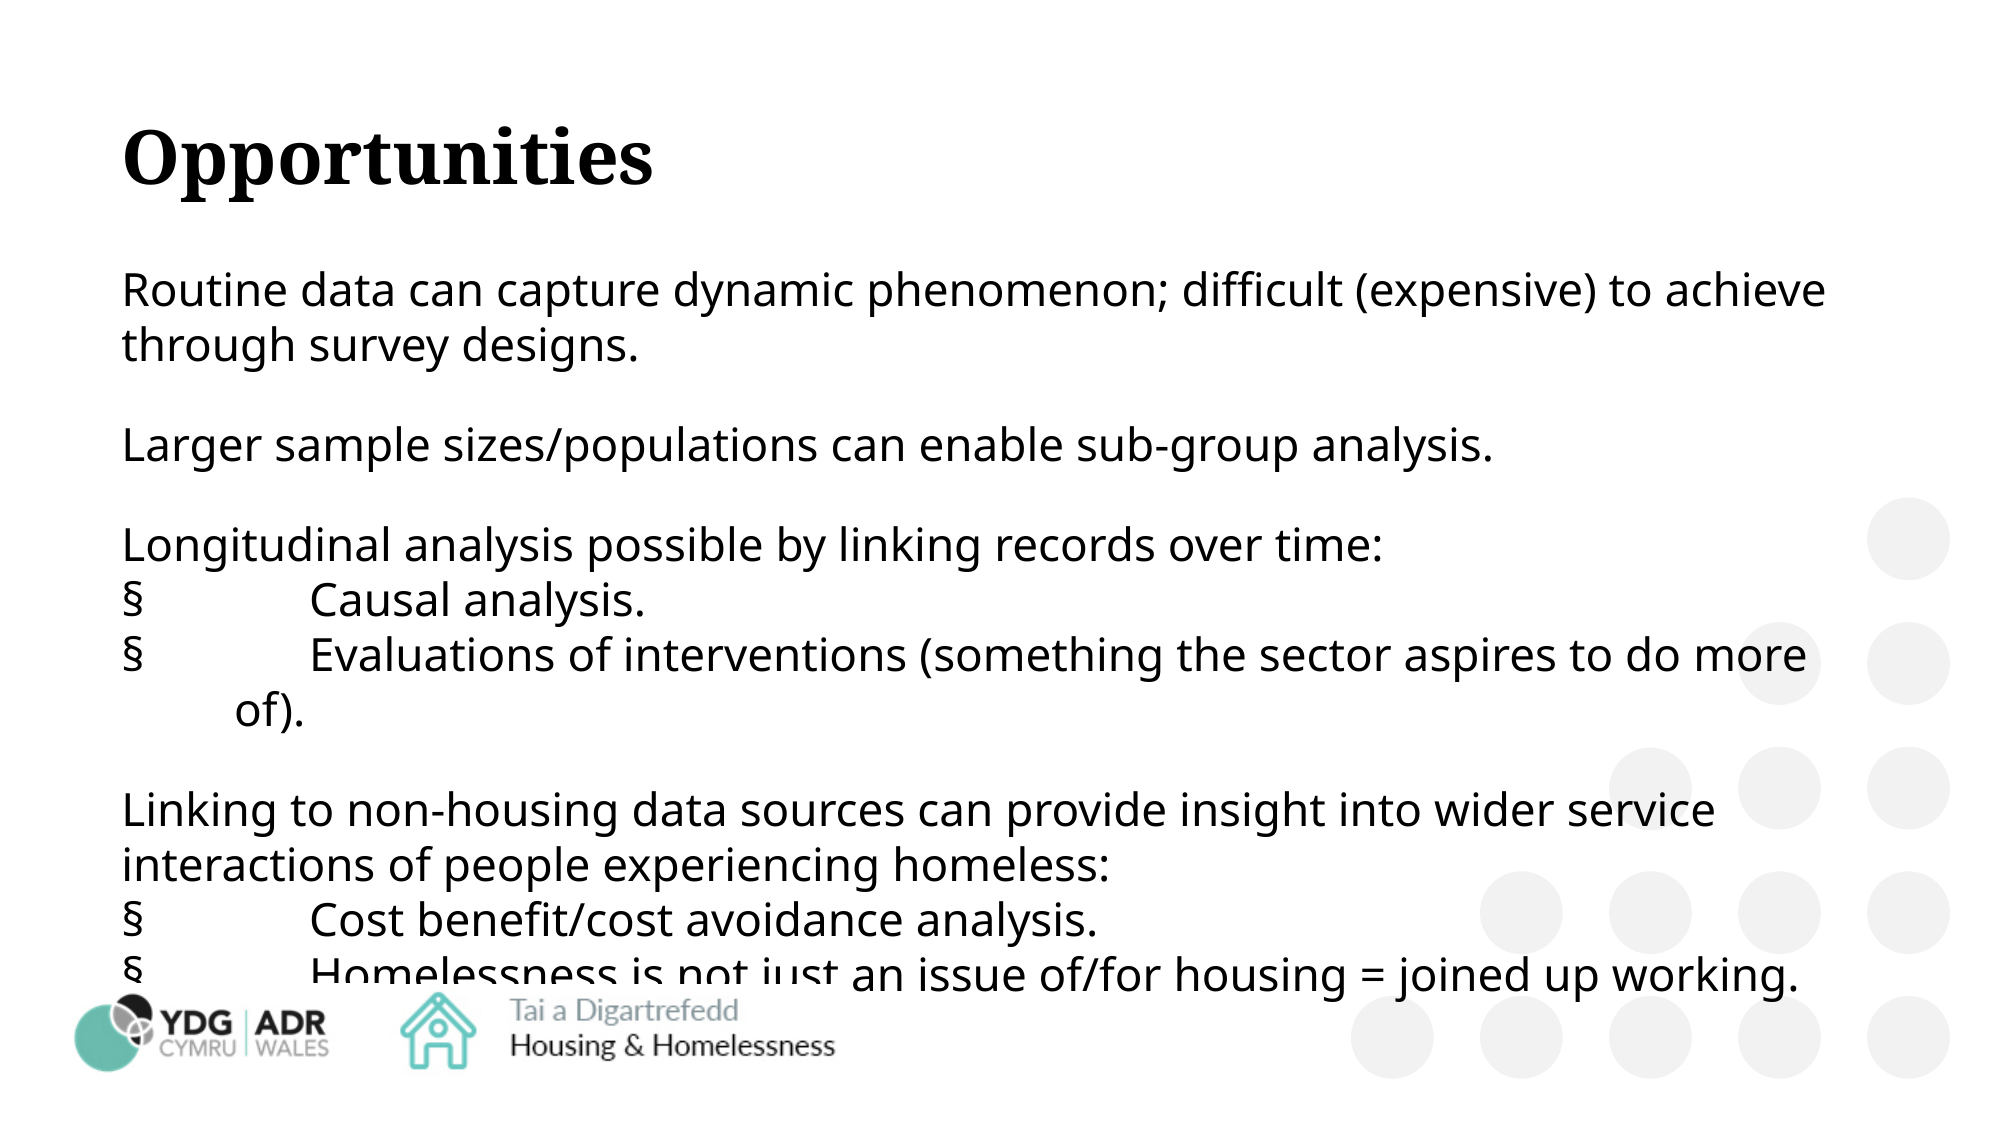

Opportunities
Routine data can capture dynamic phenomenon; difficult (expensive) to achieve through survey designs.
Larger sample sizes/populations can enable sub-group analysis.
Longitudinal analysis possible by linking records over time:
	Causal analysis.
	Evaluations of interventions (something the sector aspires to do more of).
Linking to non-housing data sources can provide insight into wider service interactions of people experiencing homeless:
	Cost benefit/cost avoidance analysis.
	Homelessness is not just an issue of/for housing = joined up working.